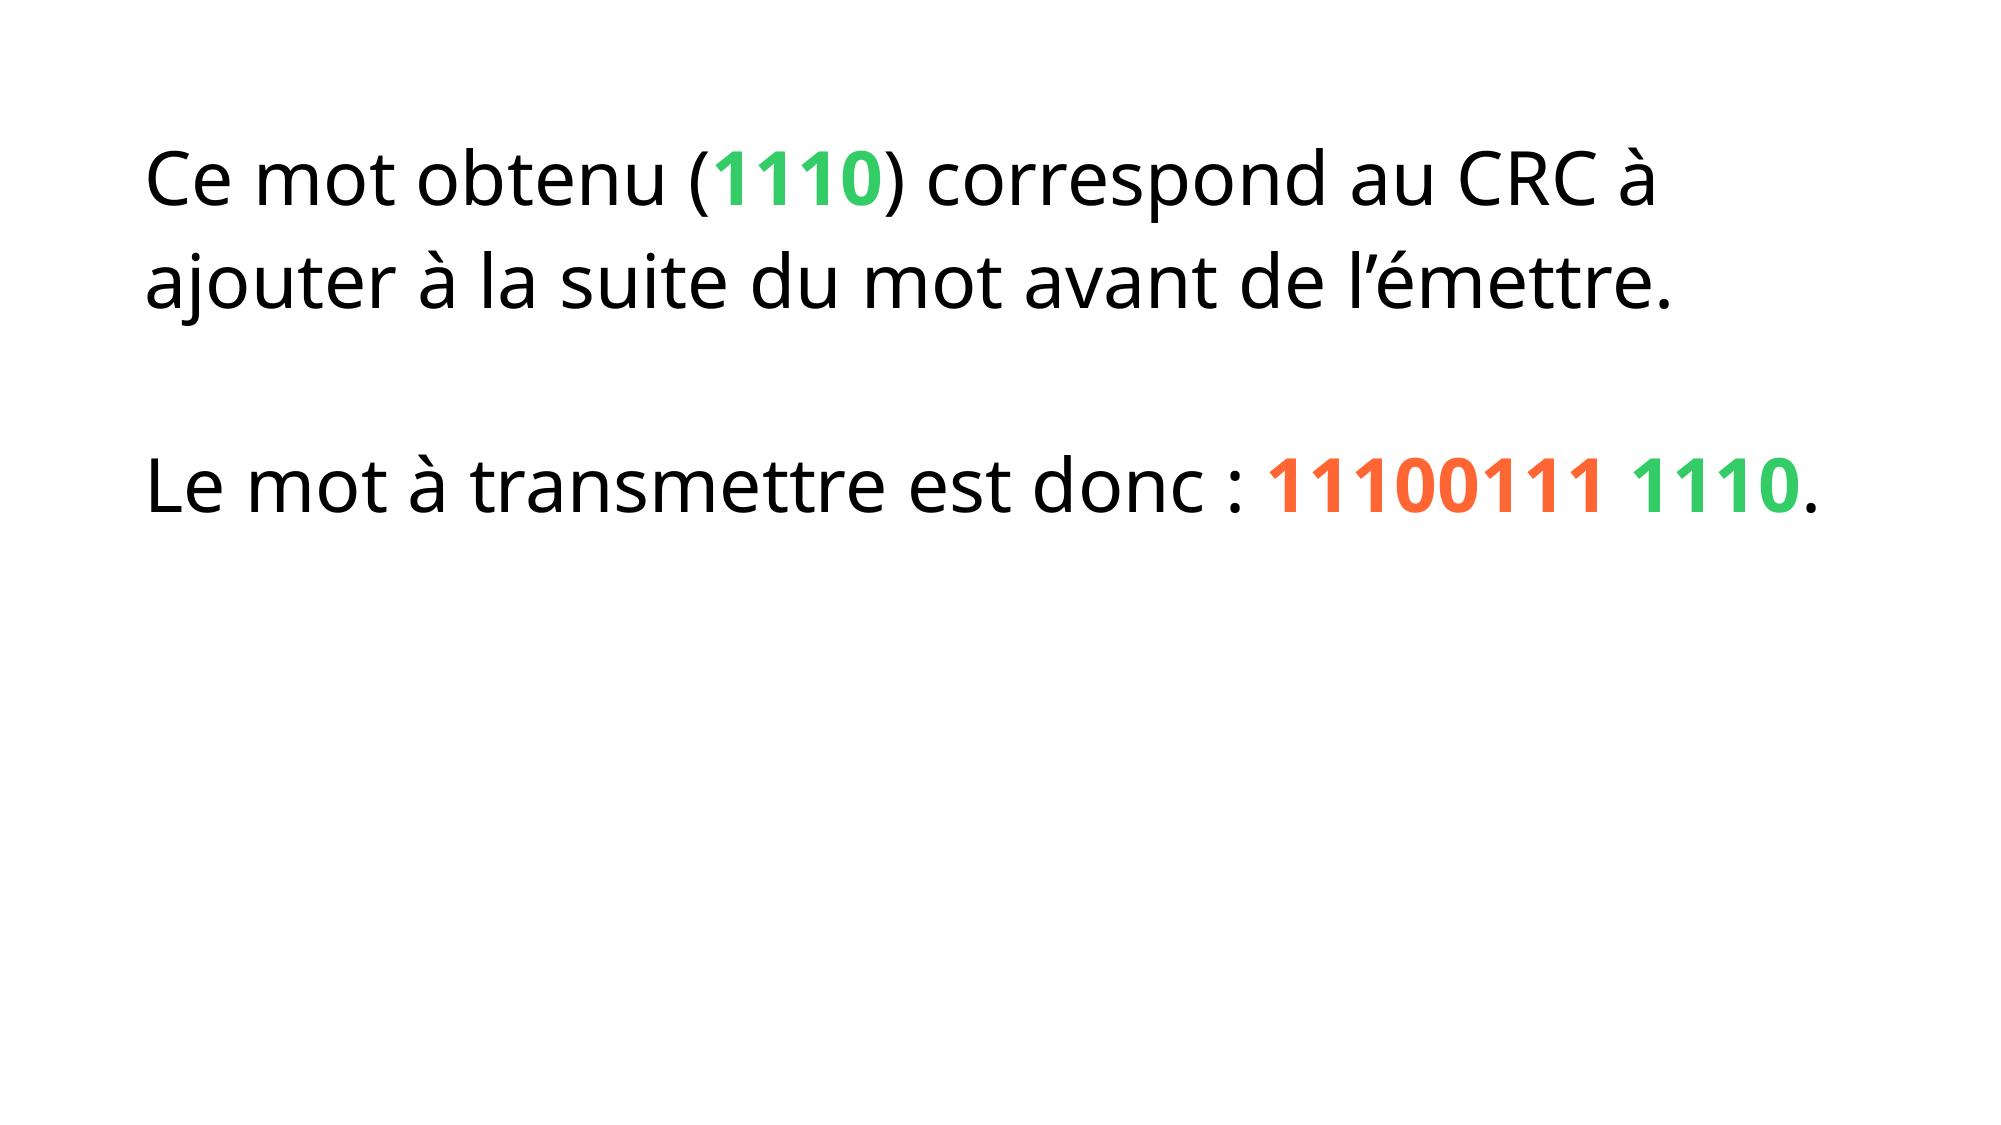

Ce mot obtenu (1110) correspond au CRC à ajouter à la suite du mot avant de l’émettre.
Le mot à transmettre est donc : 11100111 1110.